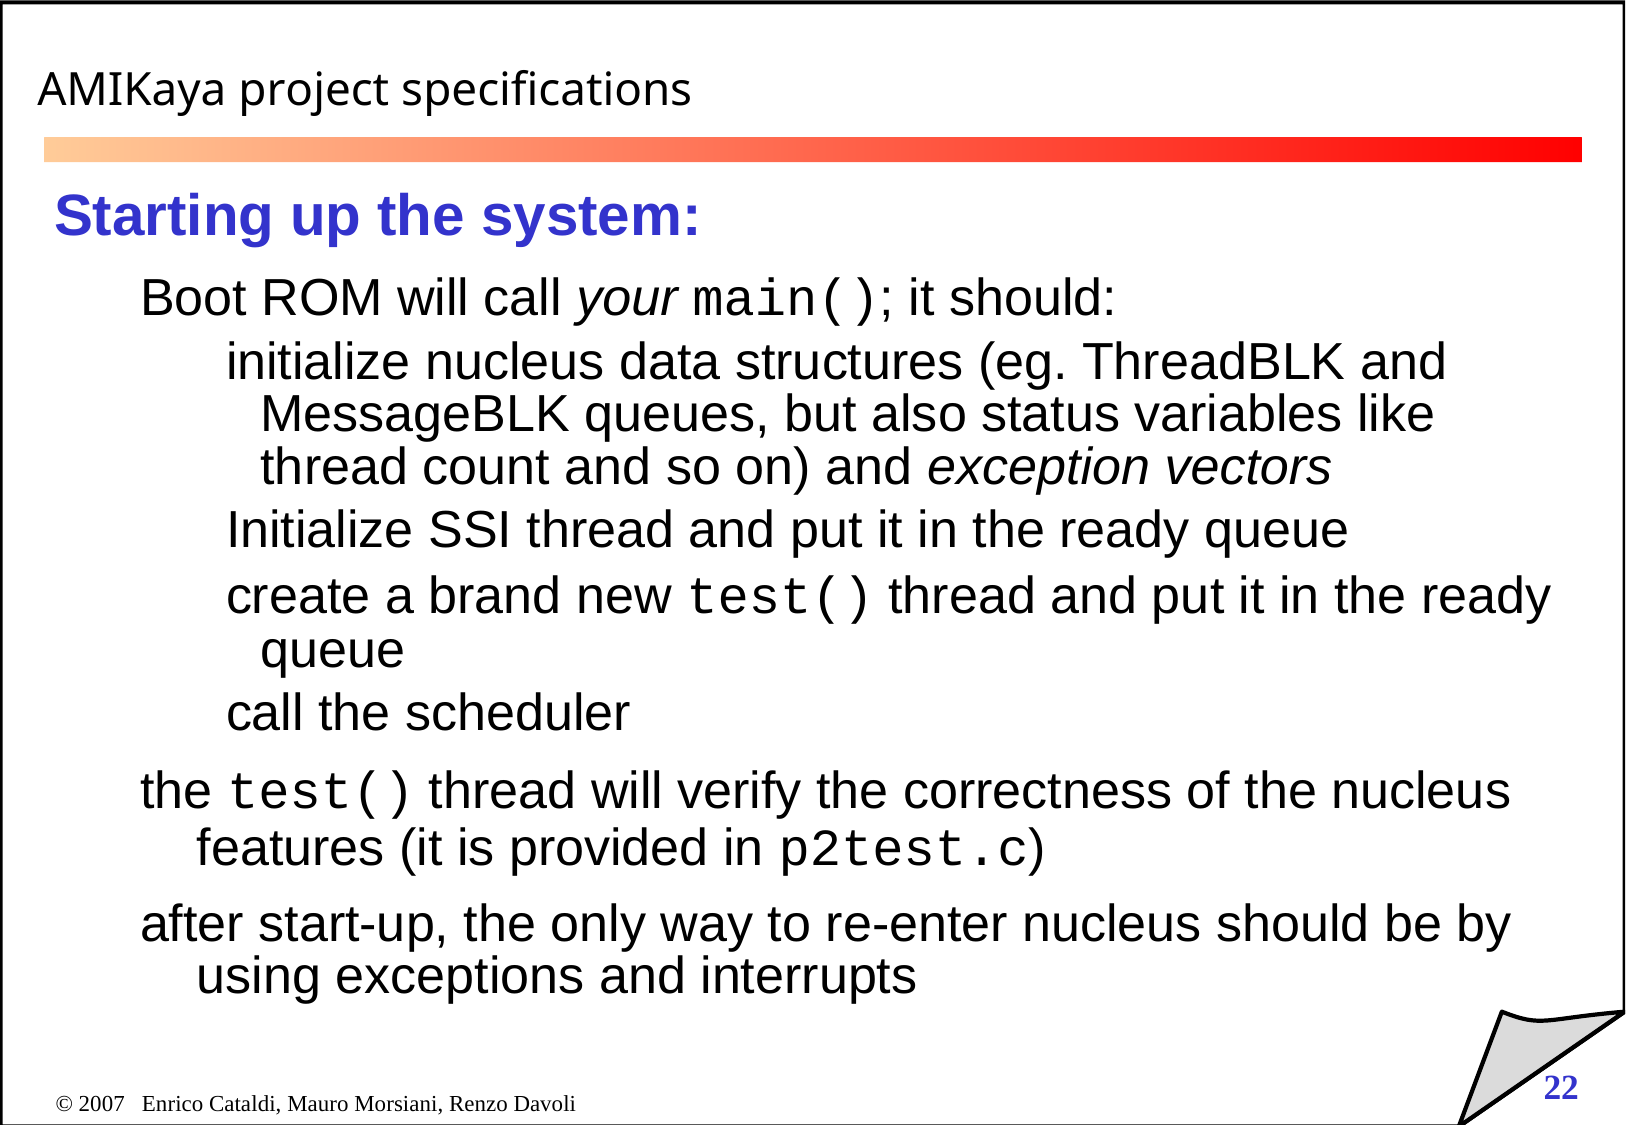

# AMIKaya project specifications
Starting up the system:
Boot ROM will call your main(); it should:
initialize nucleus data structures (eg. ThreadBLK and MessageBLK queues, but also status variables like thread count and so on) and exception vectors
Initialize SSI thread and put it in the ready queue
create a brand new test() thread and put it in the ready queue
call the scheduler
the test() thread will verify the correctness of the nucleus features (it is provided in p2test.c)
after start-up, the only way to re-enter nucleus should be by using exceptions and interrupts